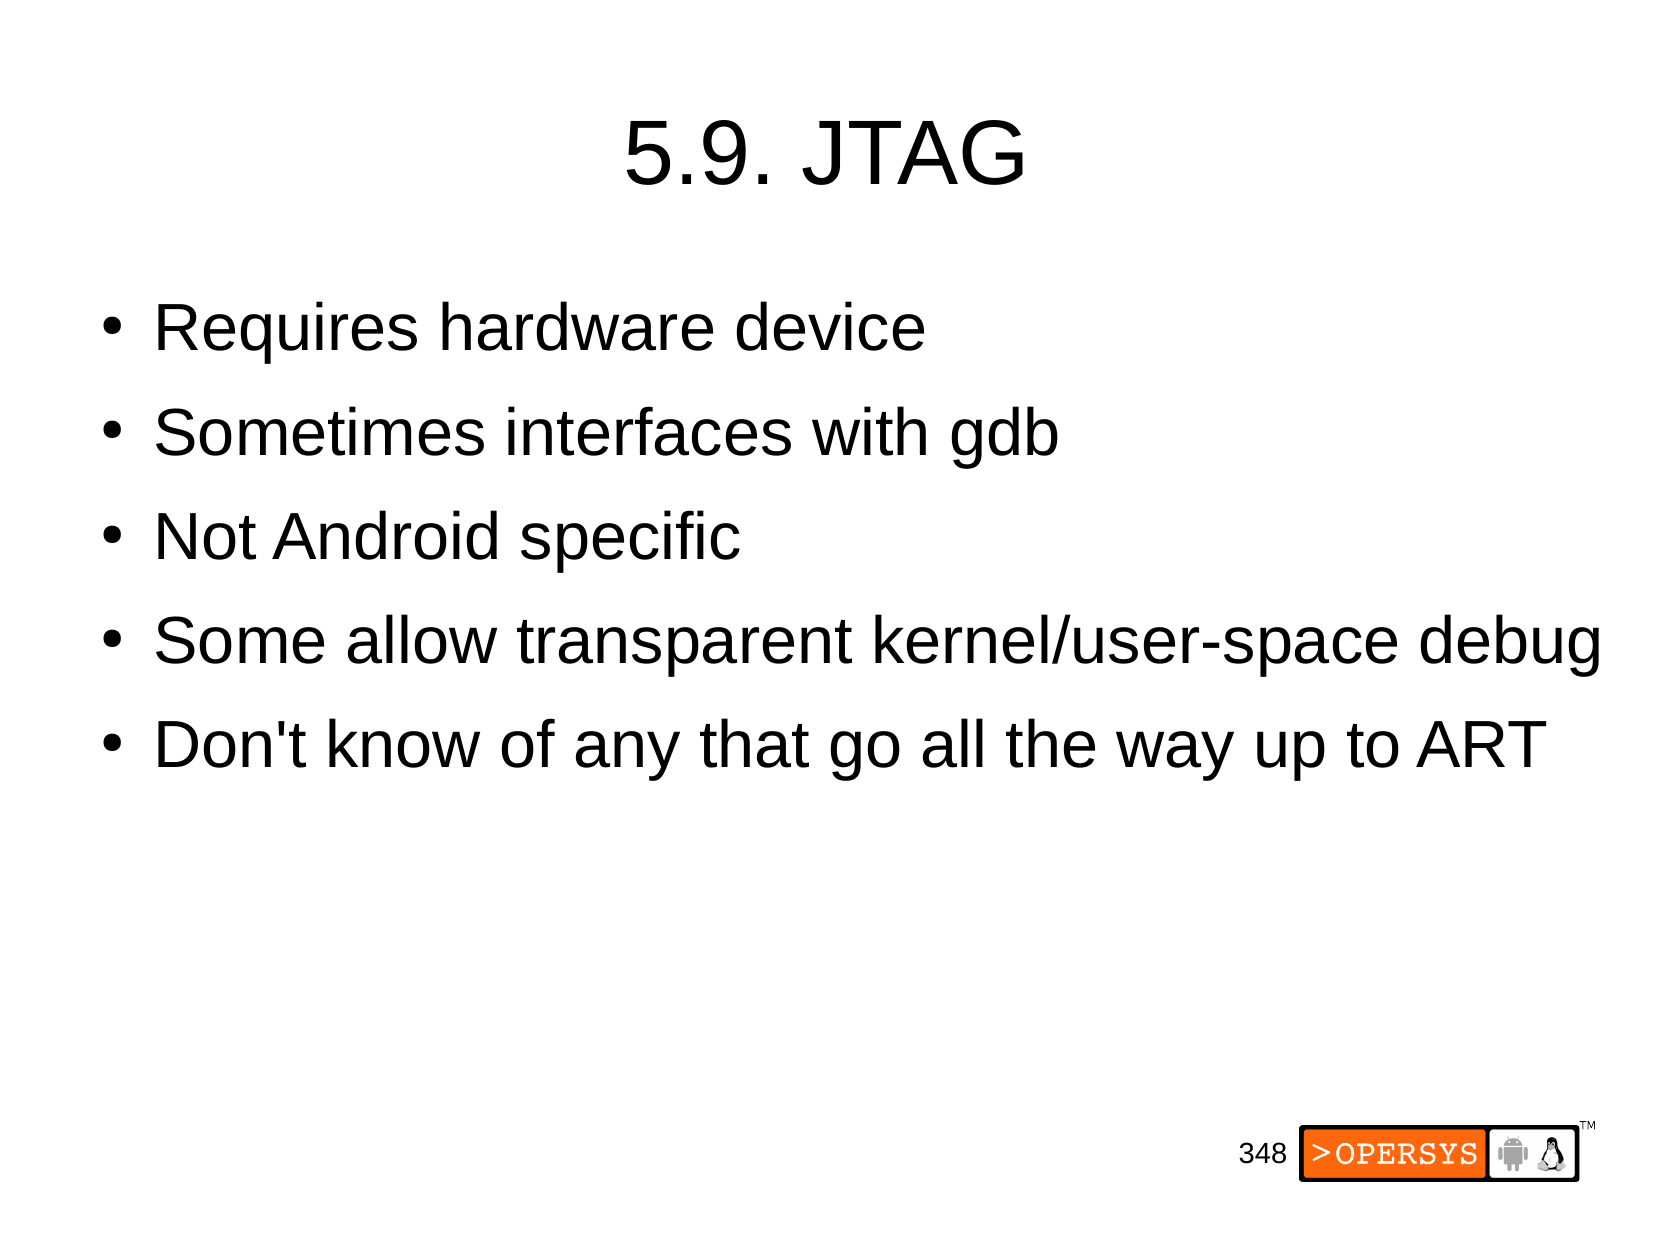

# 5.9. JTAG
Requires hardware device
Sometimes interfaces with gdb
Not Android specific
Some allow transparent kernel/user-space debug
Don't know of any that go all the way up to ART